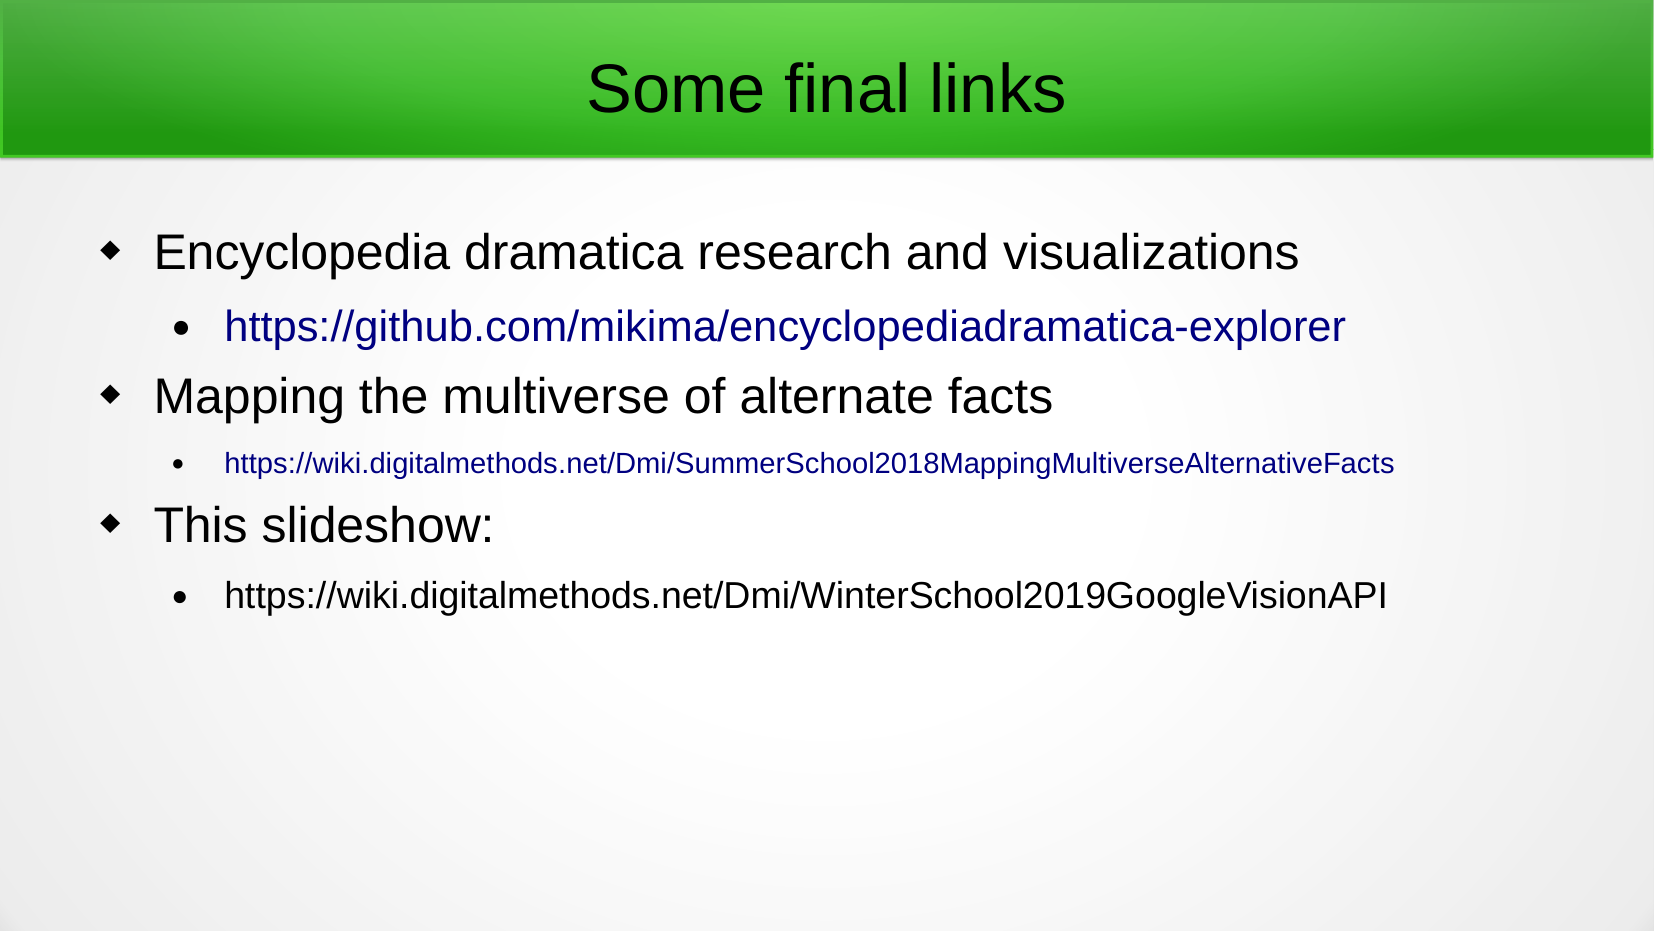

# Some final links
Encyclopedia dramatica research and visualizations
https://github.com/mikima/encyclopediadramatica-explorer
Mapping the multiverse of alternate facts
https://wiki.digitalmethods.net/Dmi/SummerSchool2018MappingMultiverseAlternativeFacts
This slideshow:
https://wiki.digitalmethods.net/Dmi/WinterSchool2019GoogleVisionAPI